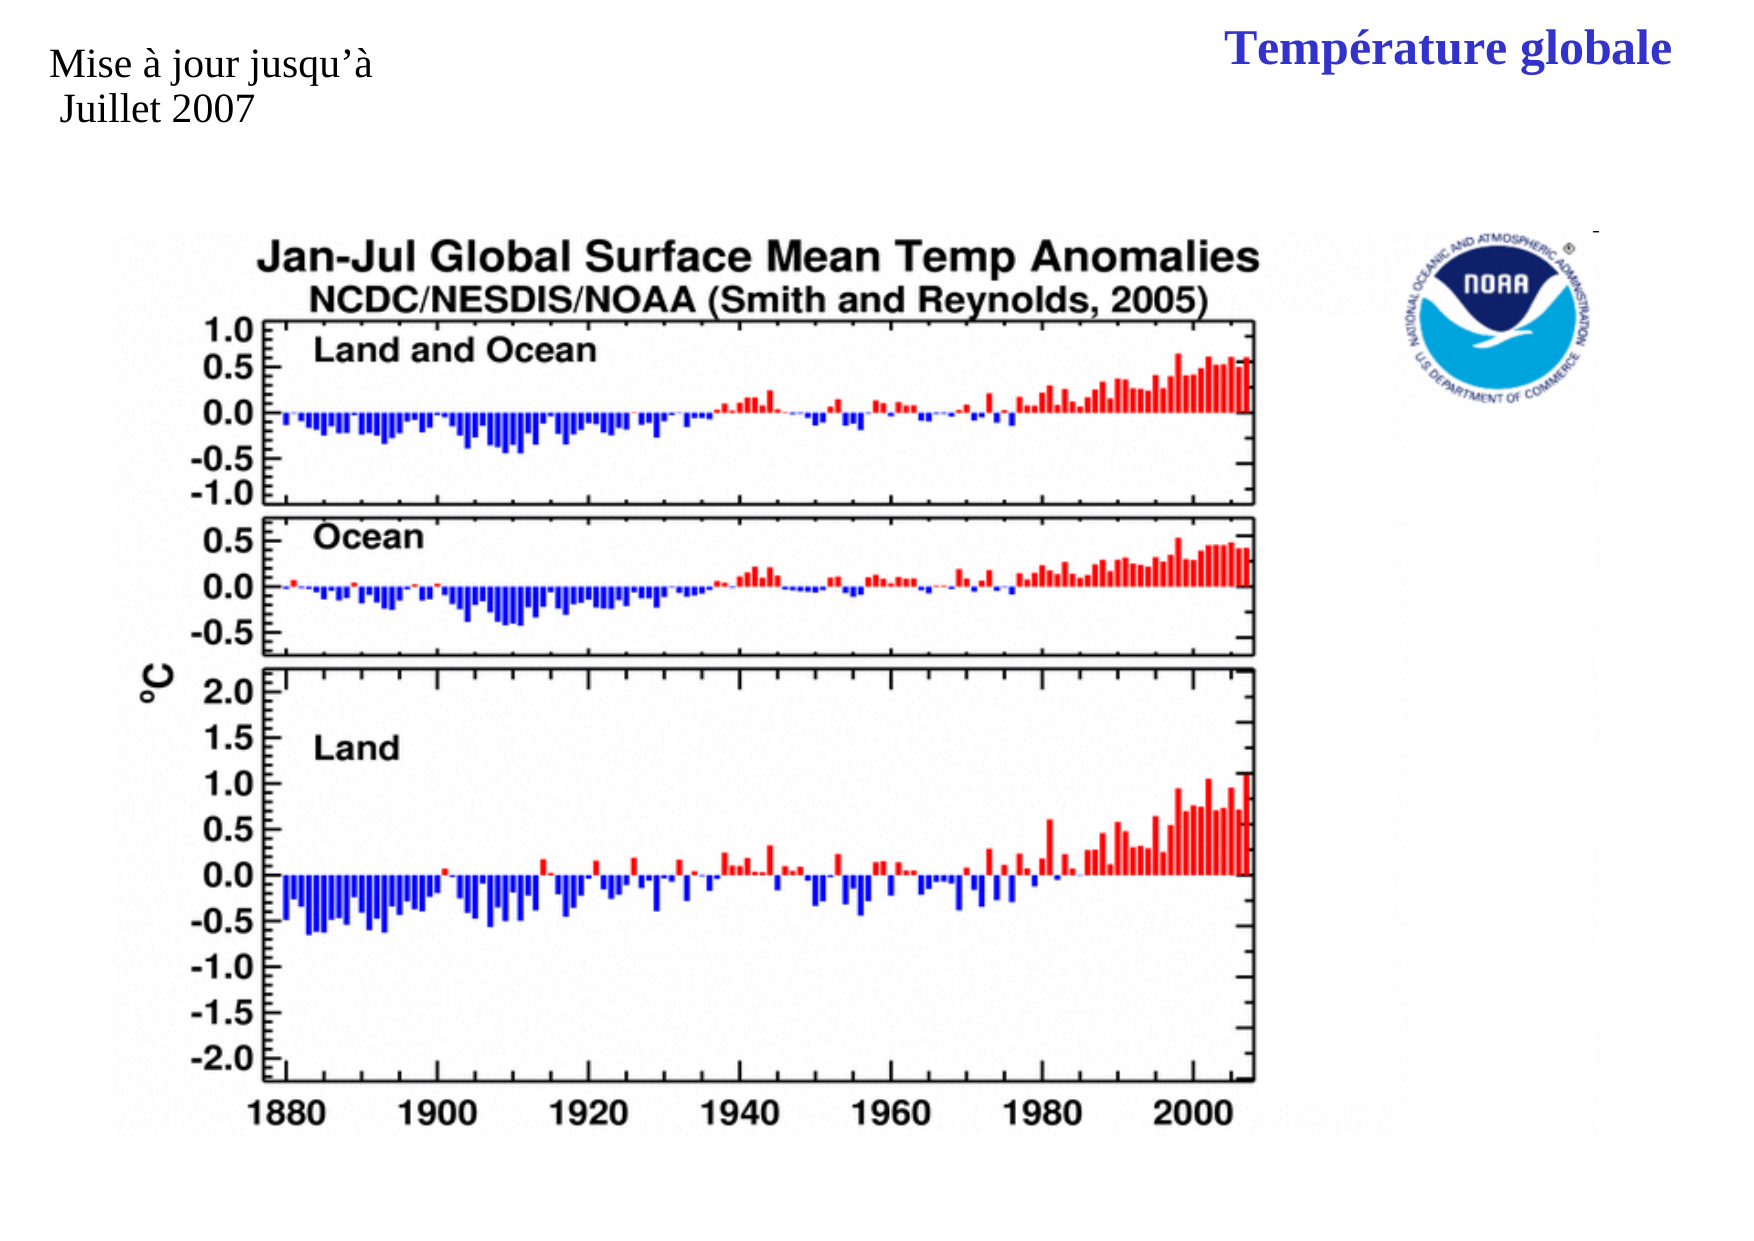

Température globale
Mise à jour jusqu’à
 Juillet 2007